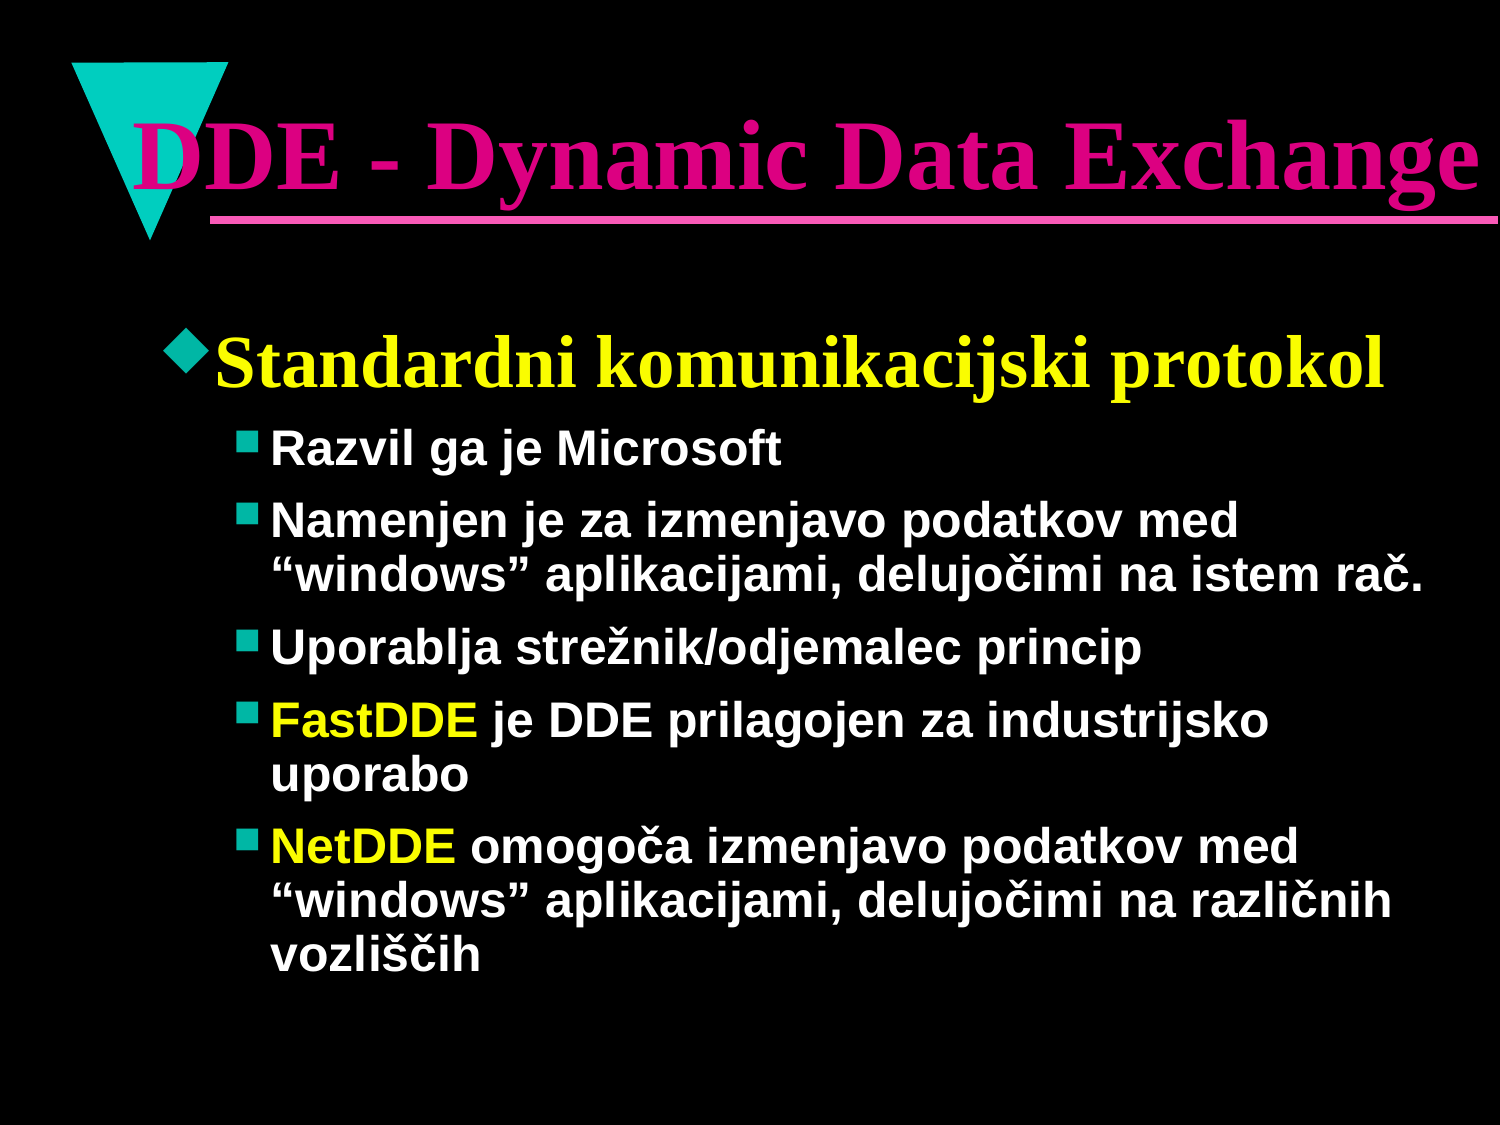

# DDE - Dynamic Data Exchange
Standardni komunikacijski protokol
Razvil ga je Microsoft
Namenjen je za izmenjavo podatkov med “windows” aplikacijami, delujočimi na istem rač.
Uporablja strežnik/odjemalec princip
FastDDE je DDE prilagojen za industrijsko uporabo
NetDDE omogoča izmenjavo podatkov med “windows” aplikacijami, delujočimi na različnih vozliščih
RVP2
I/O komunikacija
4